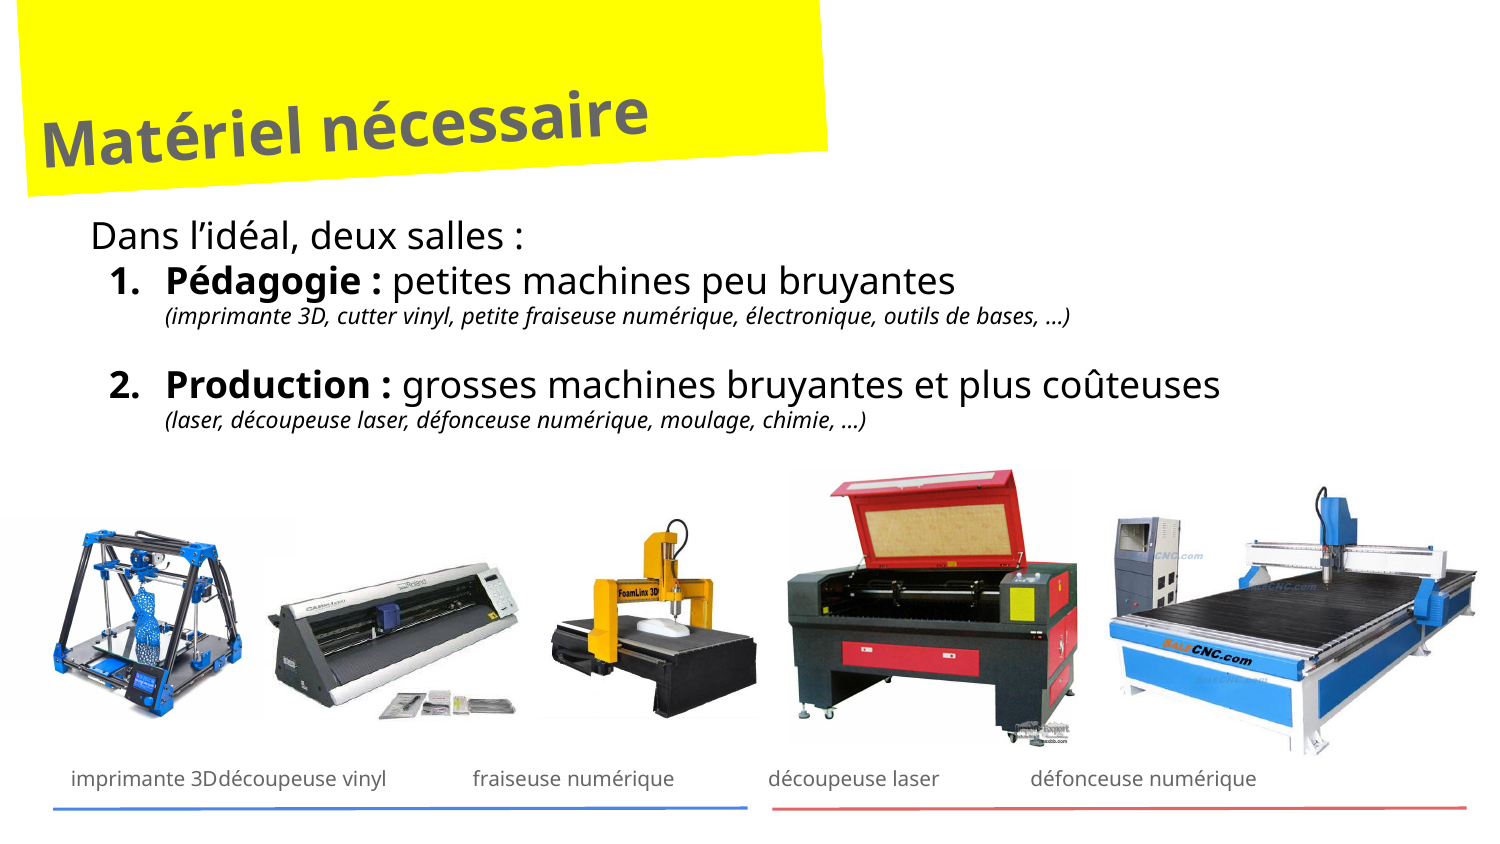

# Matériel nécessaire
Dans l’idéal, deux salles :
Pédagogie : petites machines peu bruyantes
(imprimante 3D, cutter vinyl, petite fraiseuse numérique, électronique, outils de bases, …)
Production : grosses machines bruyantes et plus coûteuses
(laser, découpeuse laser, défonceuse numérique, moulage, chimie, …)
imprimante 3D	découpeuse vinyl	 fraiseuse numérique	 découpeuse laser		défonceuse numérique